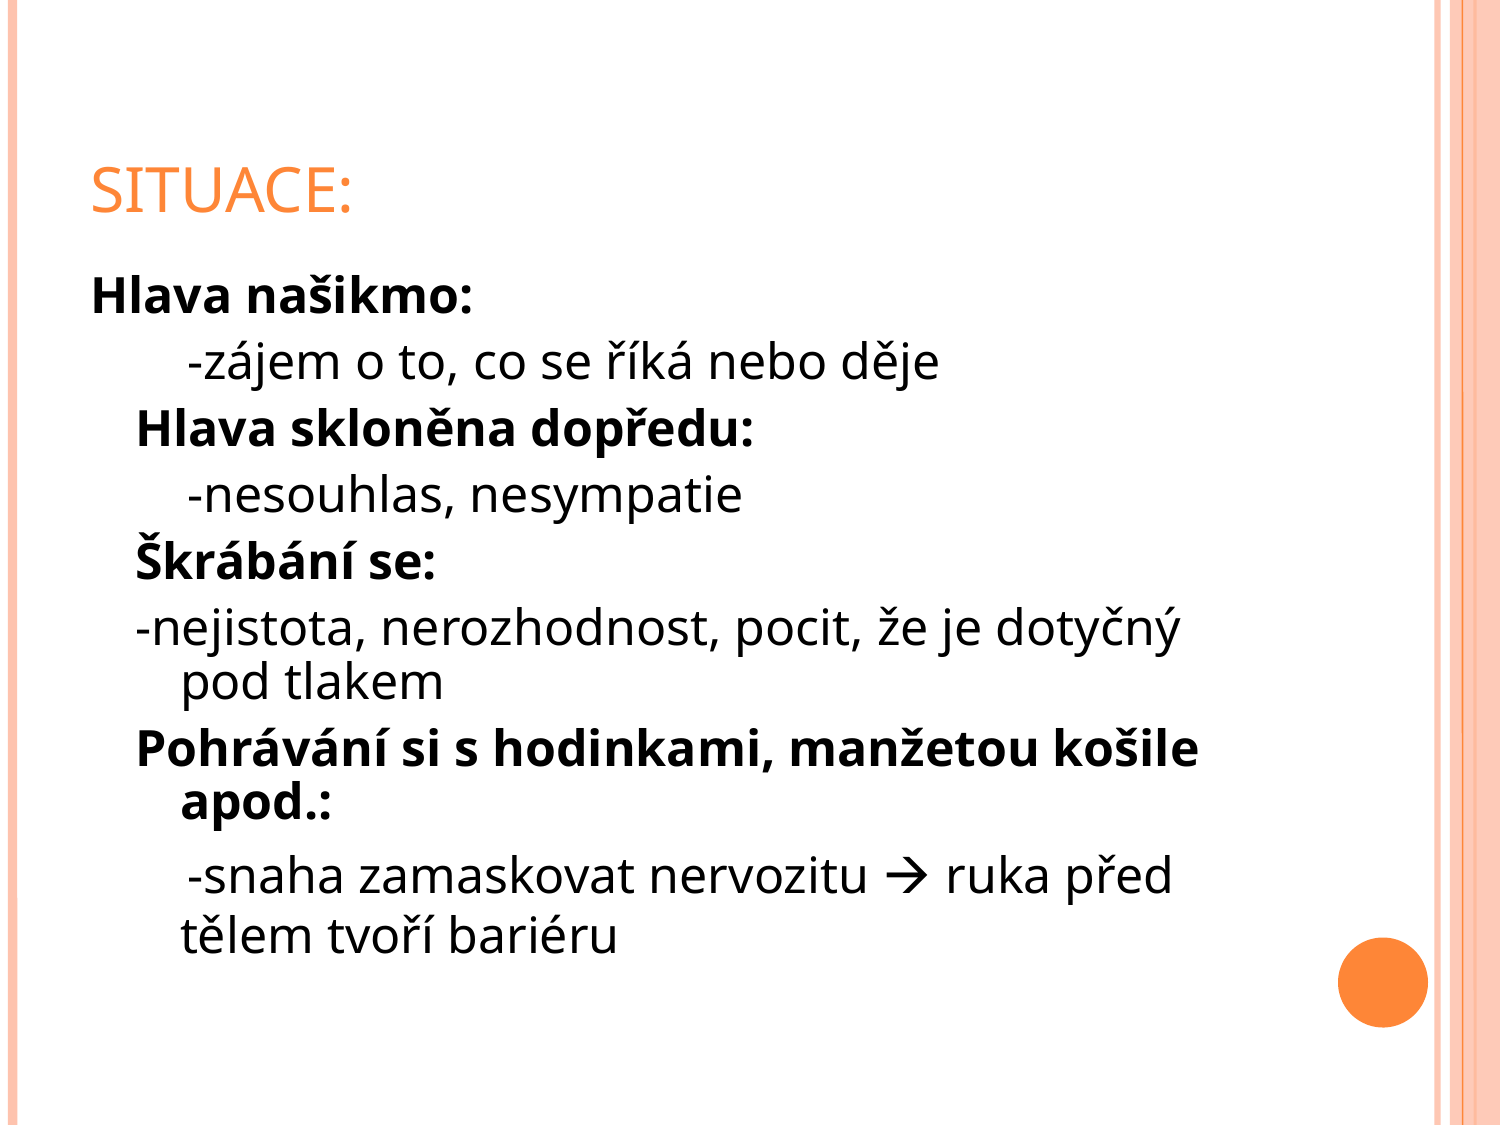

# Situace:
Hlava našikmo:
 -zájem o to, co se říká nebo děje
Hlava skloněna dopředu:
 -nesouhlas, nesympatie
Škrábání se:
-nejistota, nerozhodnost, pocit, že je dotyčný pod tlakem
Pohrávání si s hodinkami, manžetou košile apod.:
 -snaha zamaskovat nervozitu  ruka před tělem tvoří bariéru